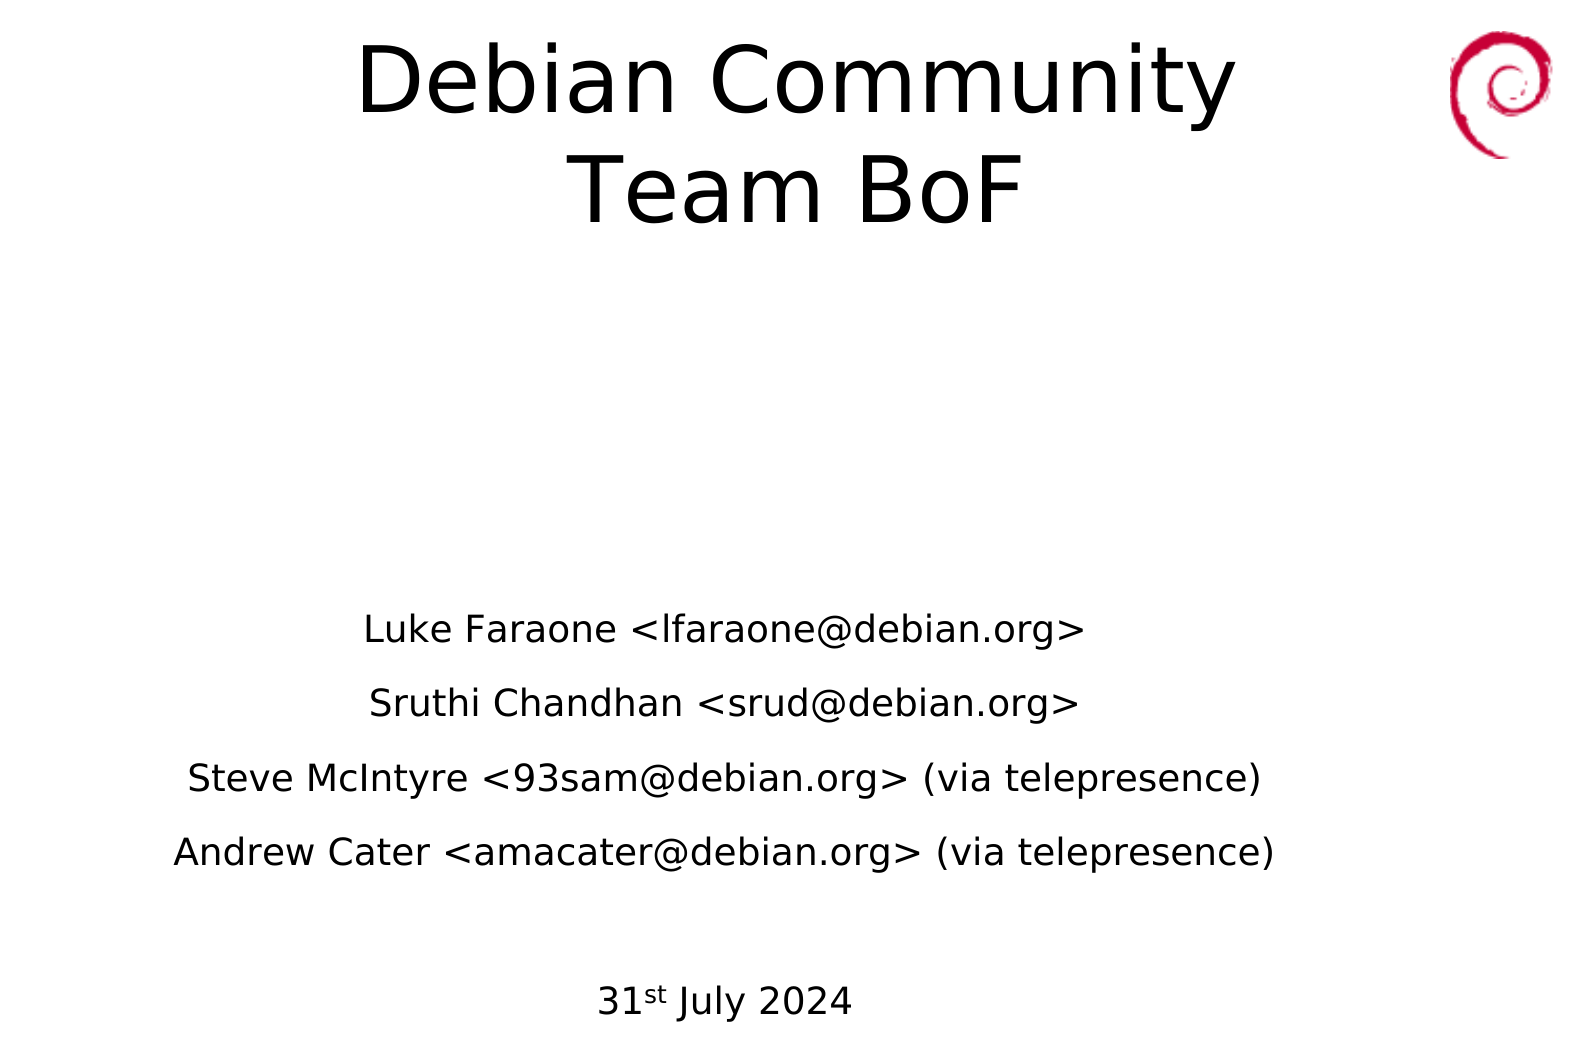

# Debian Community Team BoF
Luke Faraone <lfaraone@debian.org>
Sruthi Chandhan <srud@debian.org>
Steve McIntyre <93sam@debian.org> (via telepresence)
Andrew Cater <amacater@debian.org> (via telepresence)
31st July 2024